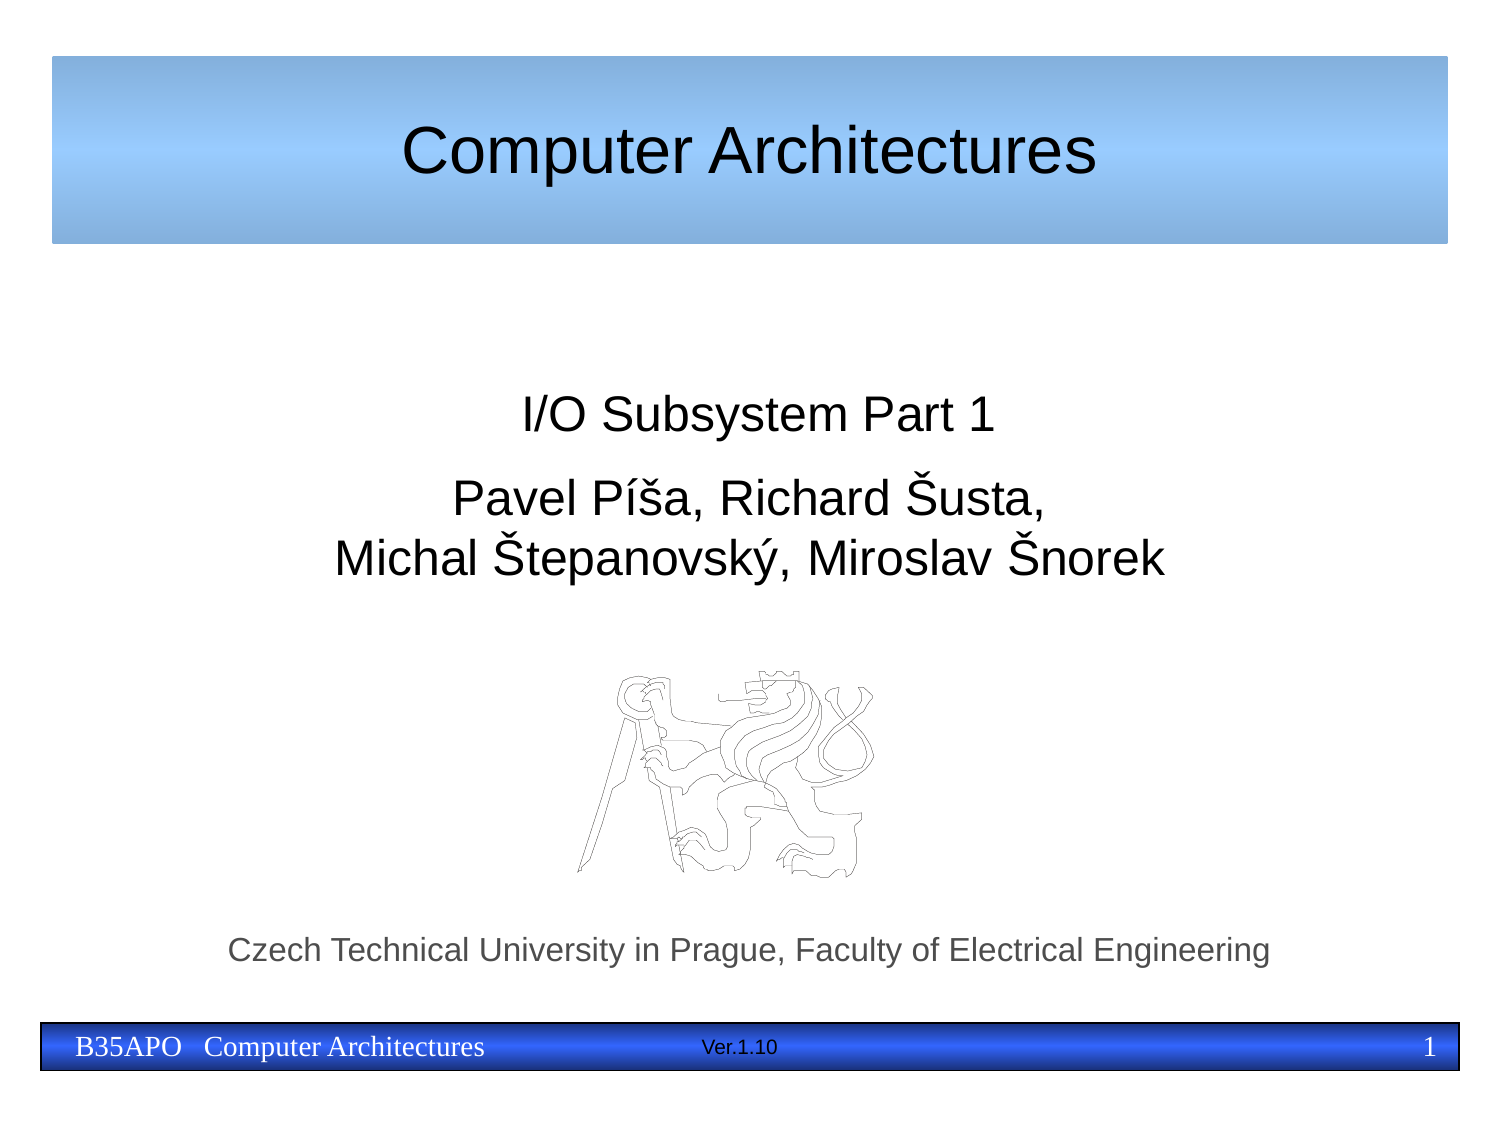

# Computer Architectures
I/O Subsystem Part 1
Pavel Píša, Richard Šusta,
Michal Štepanovský, Miroslav Šnorek
Czech Technical University in Prague, Faculty of Electrical Engineering
B35APO Computer Architectures
1
Ver.1.10